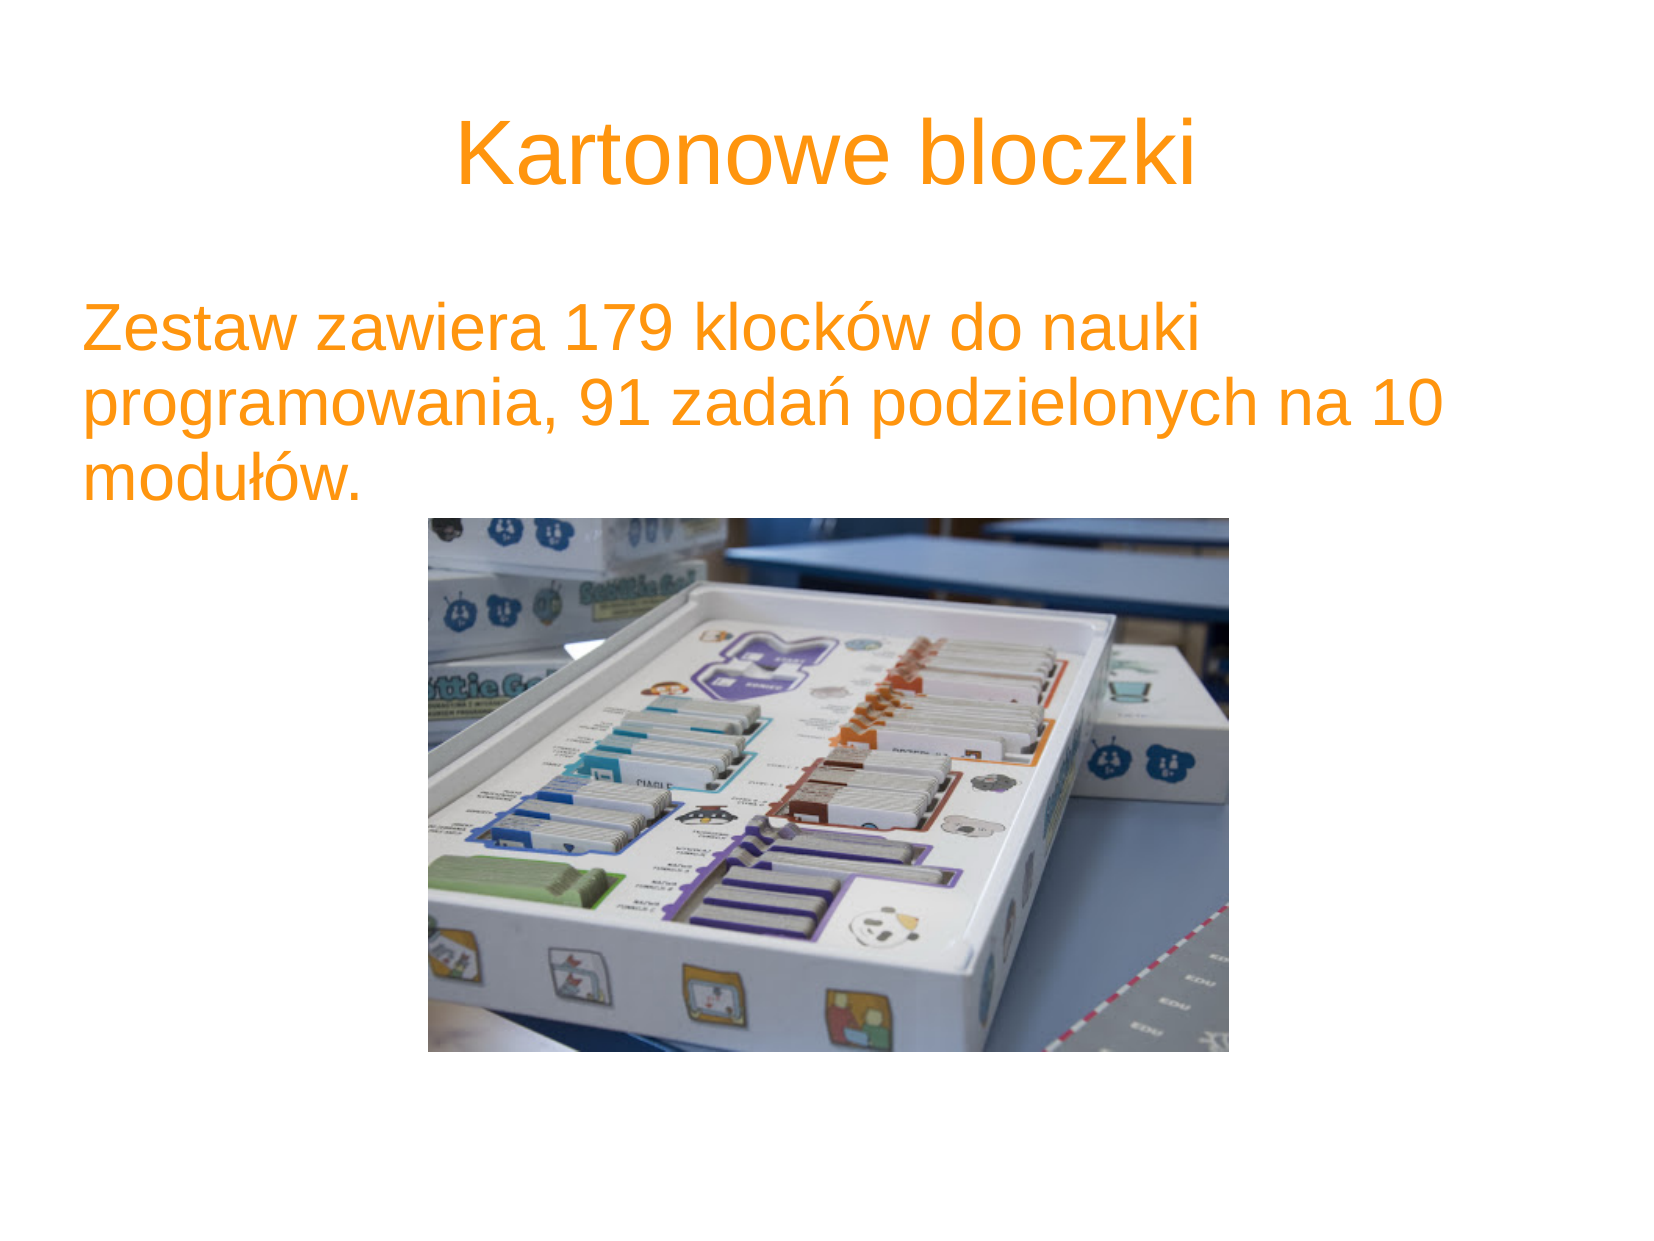

# Kartonowe bloczki
Zestaw zawiera 179 klocków do nauki programowania, 91 zadań podzielonych na 10 modułów.